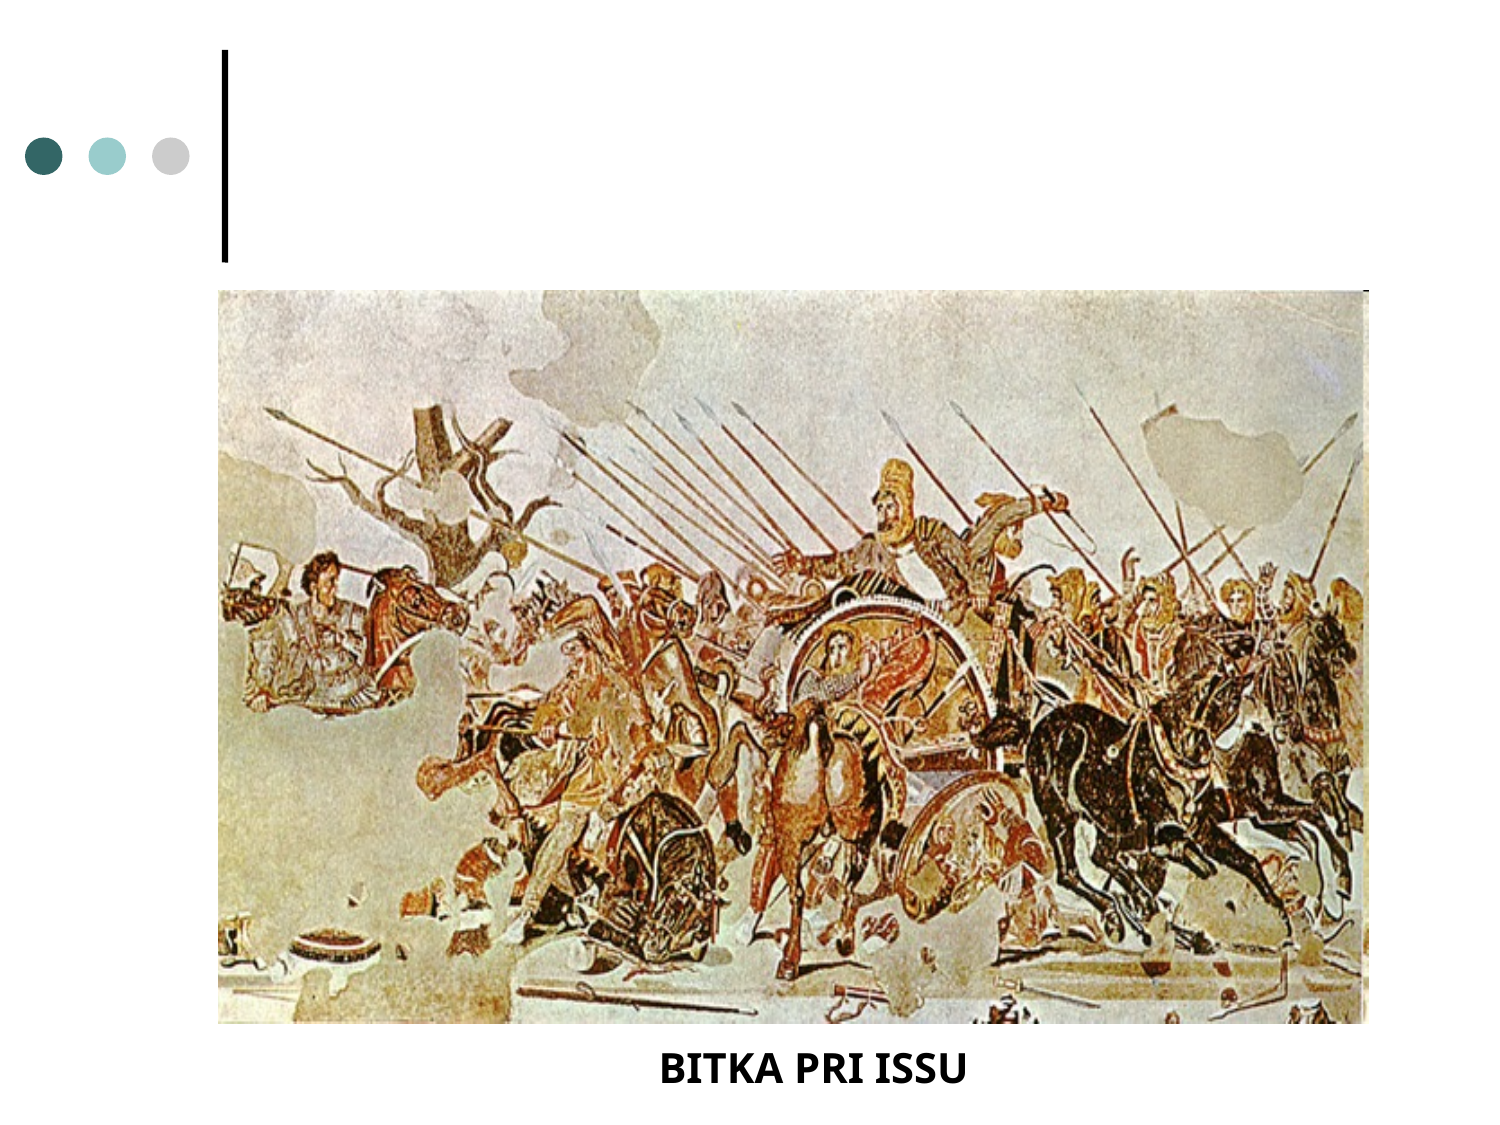

# 2.) BITKA PRI ISSU
Aleksandrova in perzijska vojska (drugič)
Darej III. umre in zapusti vse svoje enote bojnemu metežu
Aleksander osvoji Sirijo in Palestino ter vso Darejevo družino
BITKA PRI ISSU